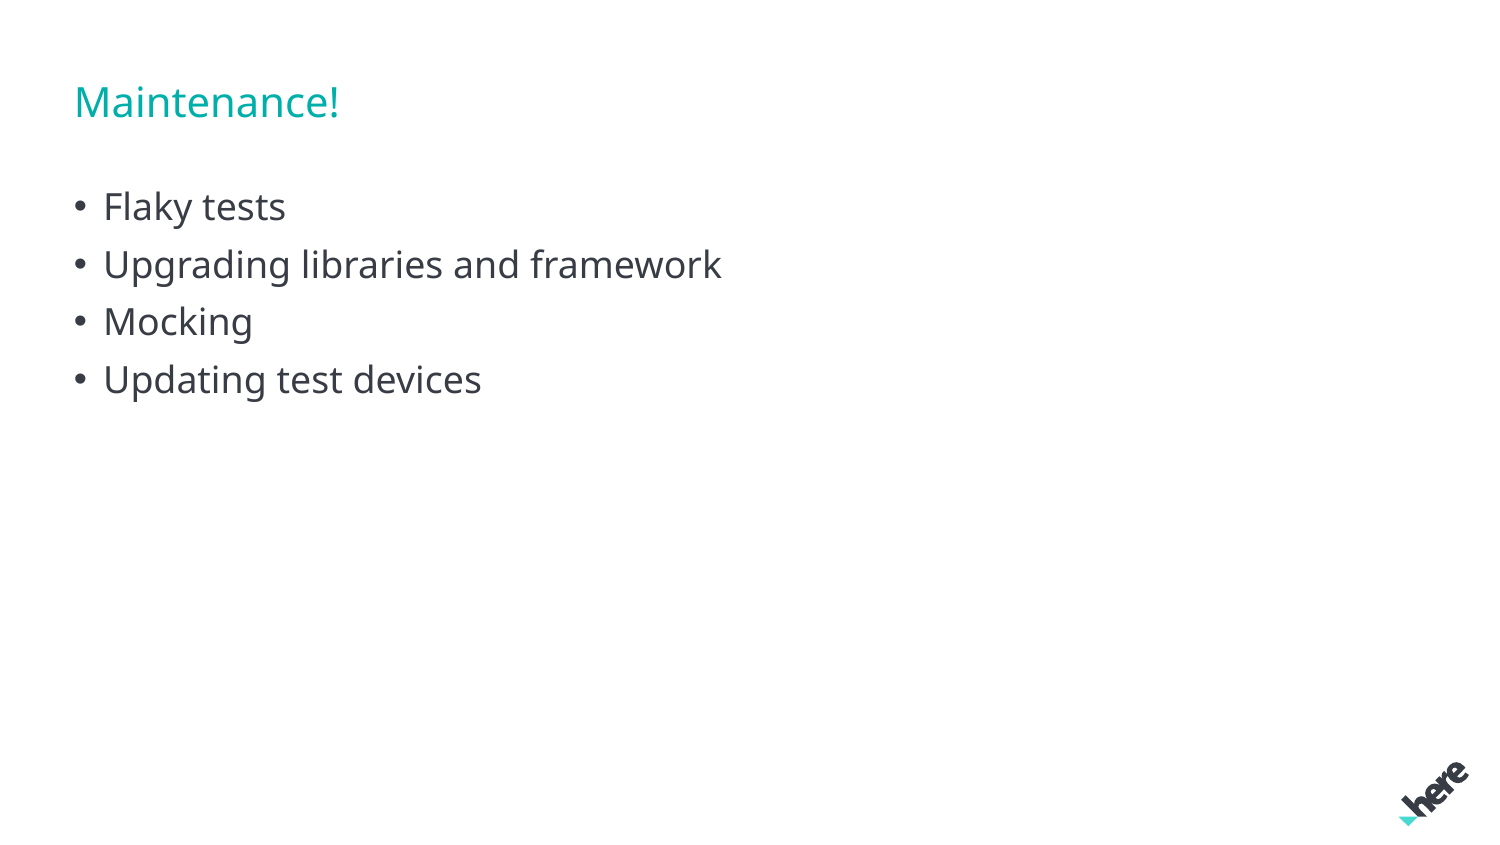

Maintenance!
# Flaky tests
Upgrading libraries and framework
Mocking
Updating test devices